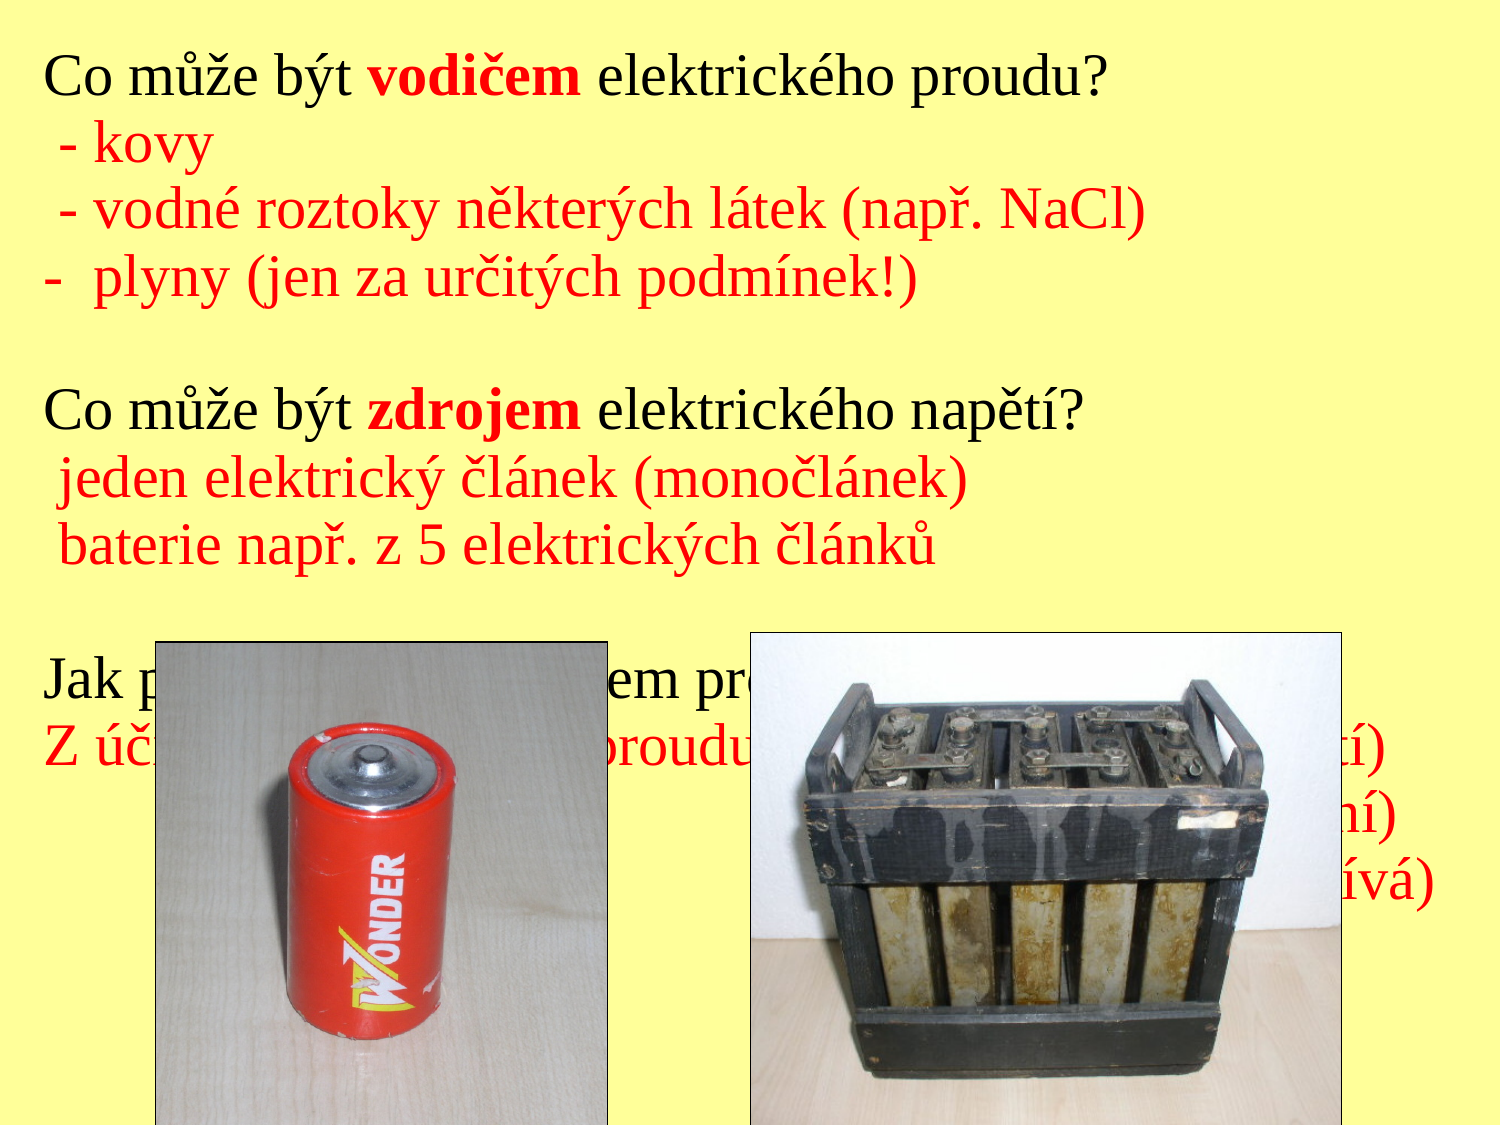

Co může být vodičem elektrického proudu?
 - kovy
 - vodné roztoky některých látek (např. NaCl)
- plyny (jen za určitých podmínek!)
Co může být zdrojem elektrického napětí?
 jeden elektrický článek (monočlánek)
 baterie např. z 5 elektrických článků
Jak poznáme, že obvodem prochází elektrický proud?
Z účinků elektrického proudu – světelný (žárovka svítí)
				 – zvukový (zvonek zvoní)
				 – tepelný (vodič se zahřívá)